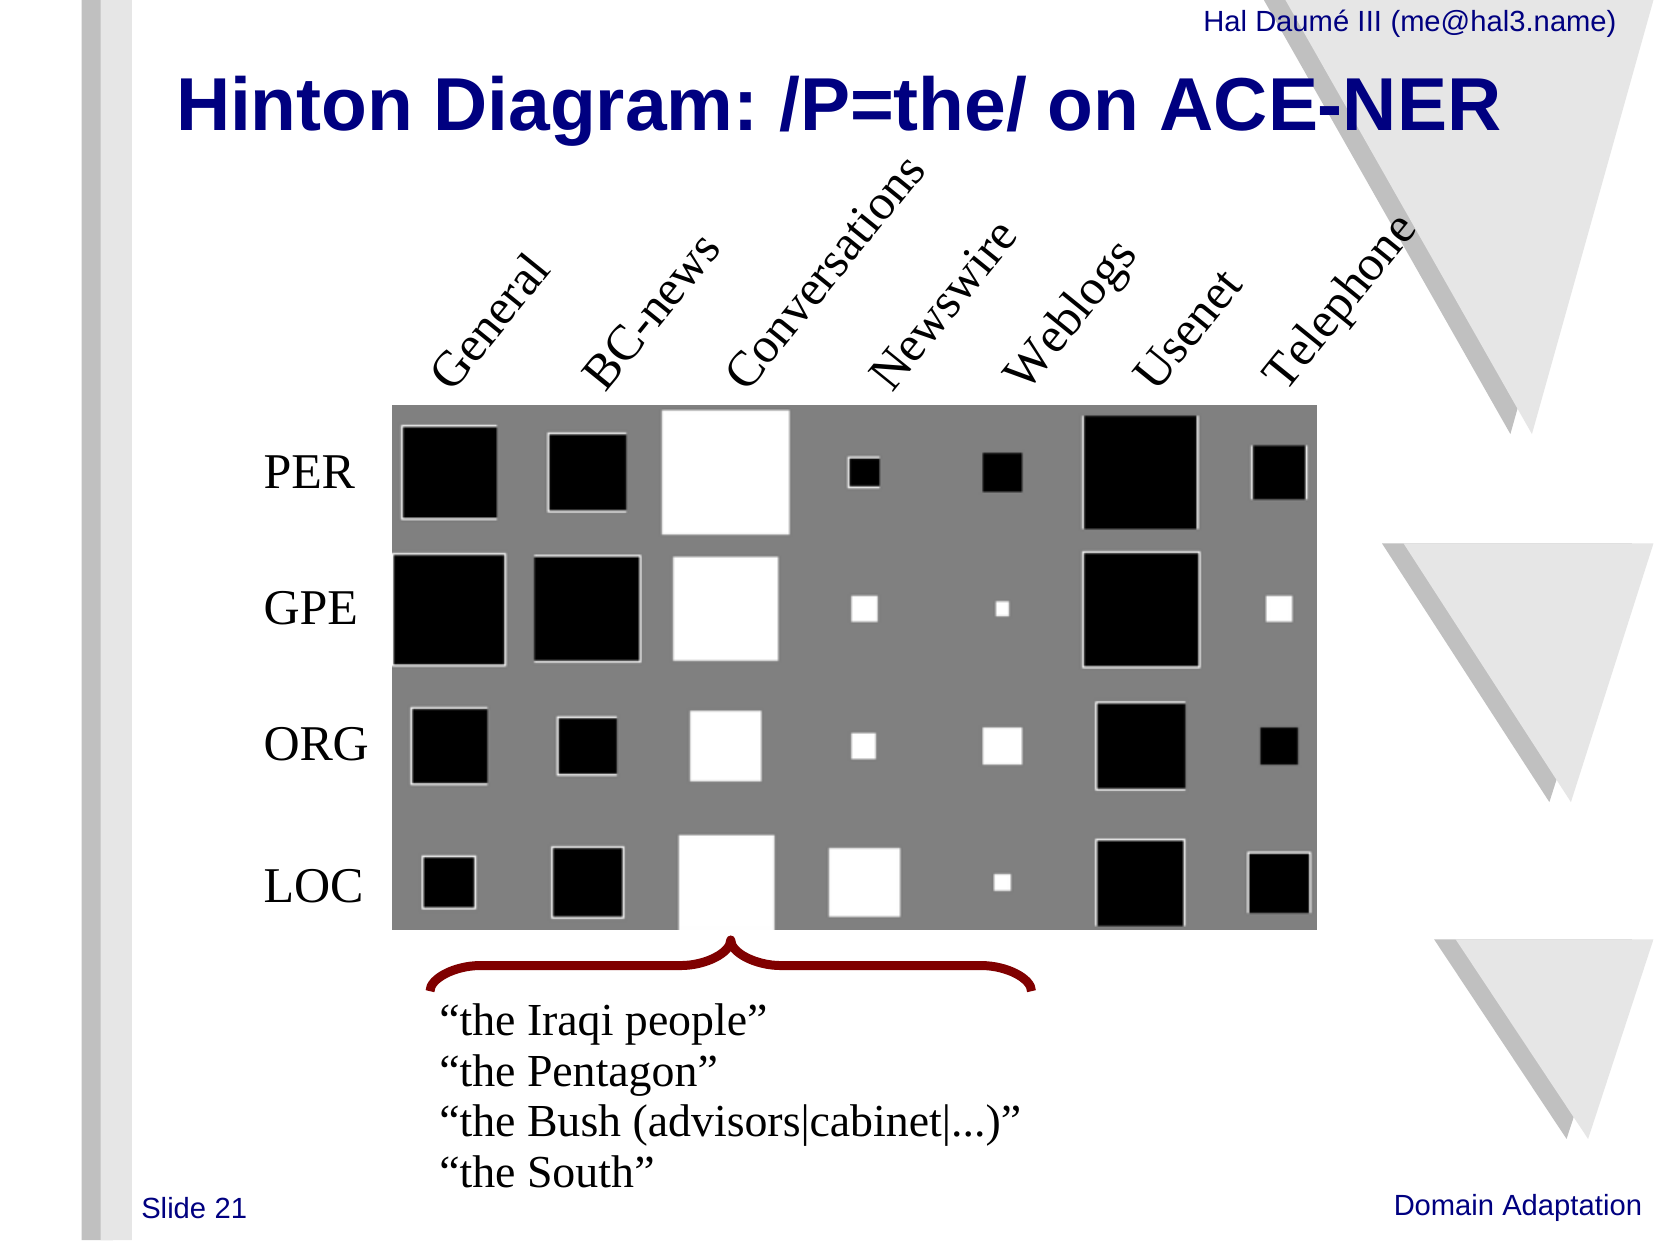

# Hinton Diagram: /P=the/ on ACE-NER
Conversations
Telephone
Newswire
BC-news
Weblogs
General
Usenet
PER
GPE
ORG
LOC
“the Iraqi people”
“the Pentagon”
“the Bush (advisors|cabinet|...)”
“the South”